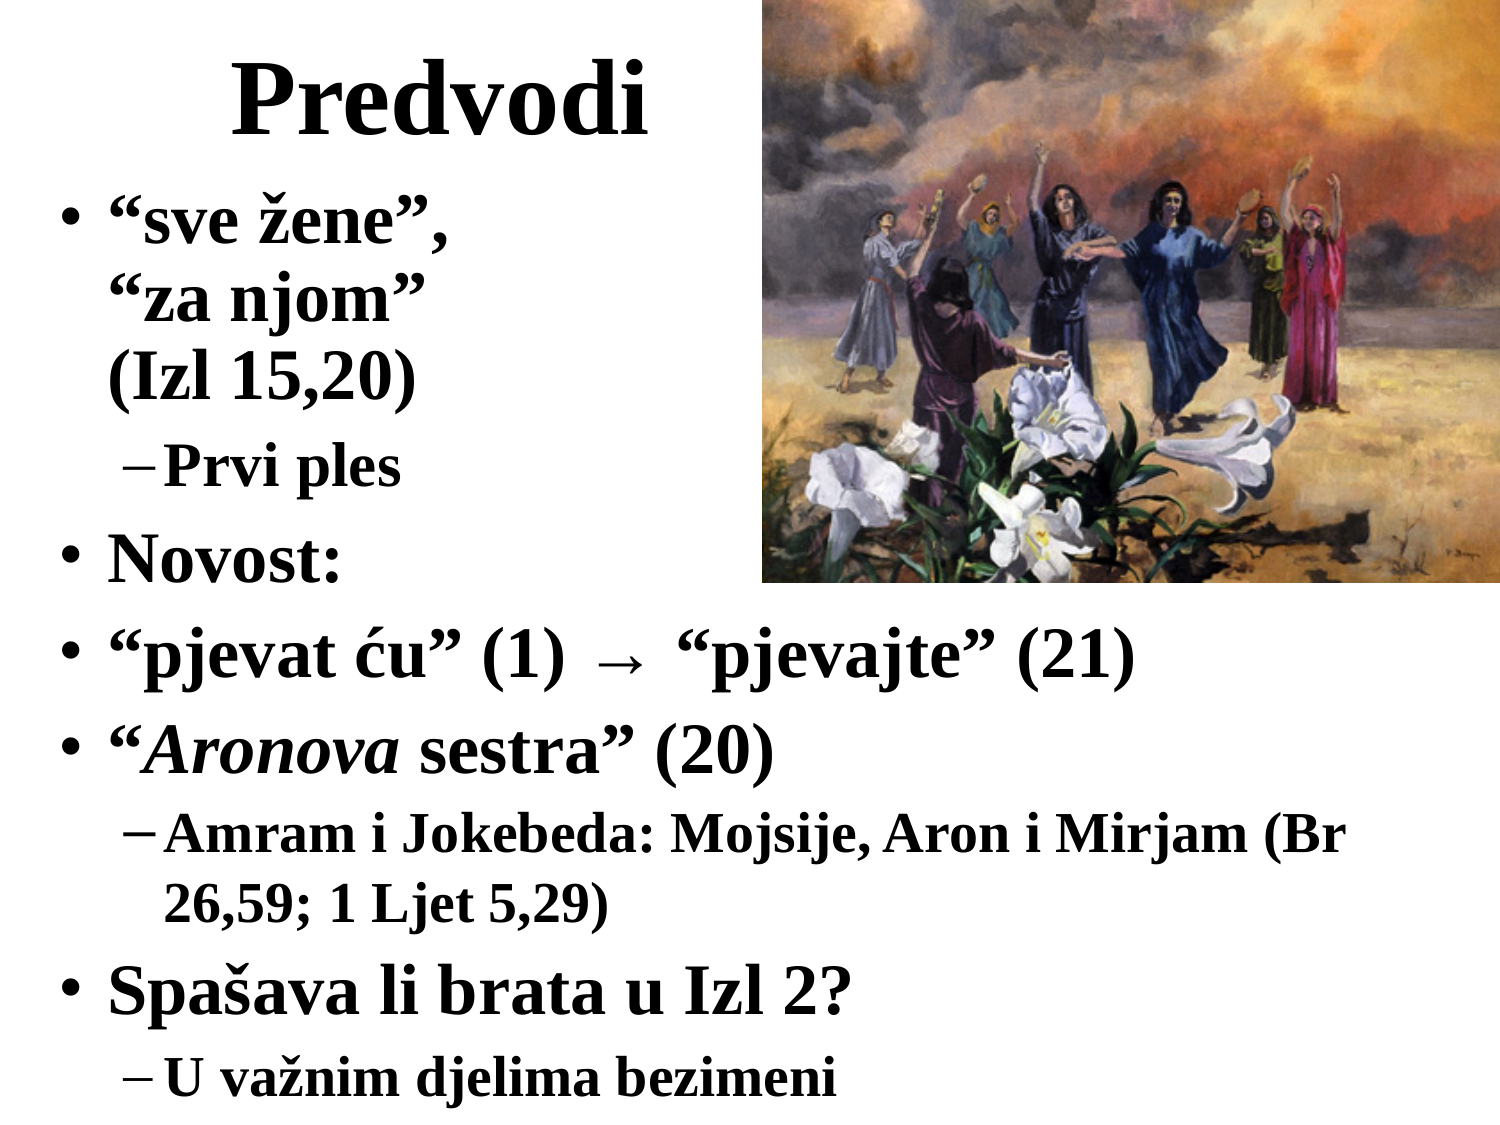

# Predvodi
“sve žene”,
“za njom”
(Izl 15,20)
Prvi ples
Novost:
“pjevat ću” (1) → “pjevajte” (21)
“Aronova sestra” (20)
Amram i Jokebeda: Mojsije, Aron i Mirjam (Br 26,59; 1 Ljet 5,29)
Spašava li brata u Izl 2?
U važnim djelima bezimeni